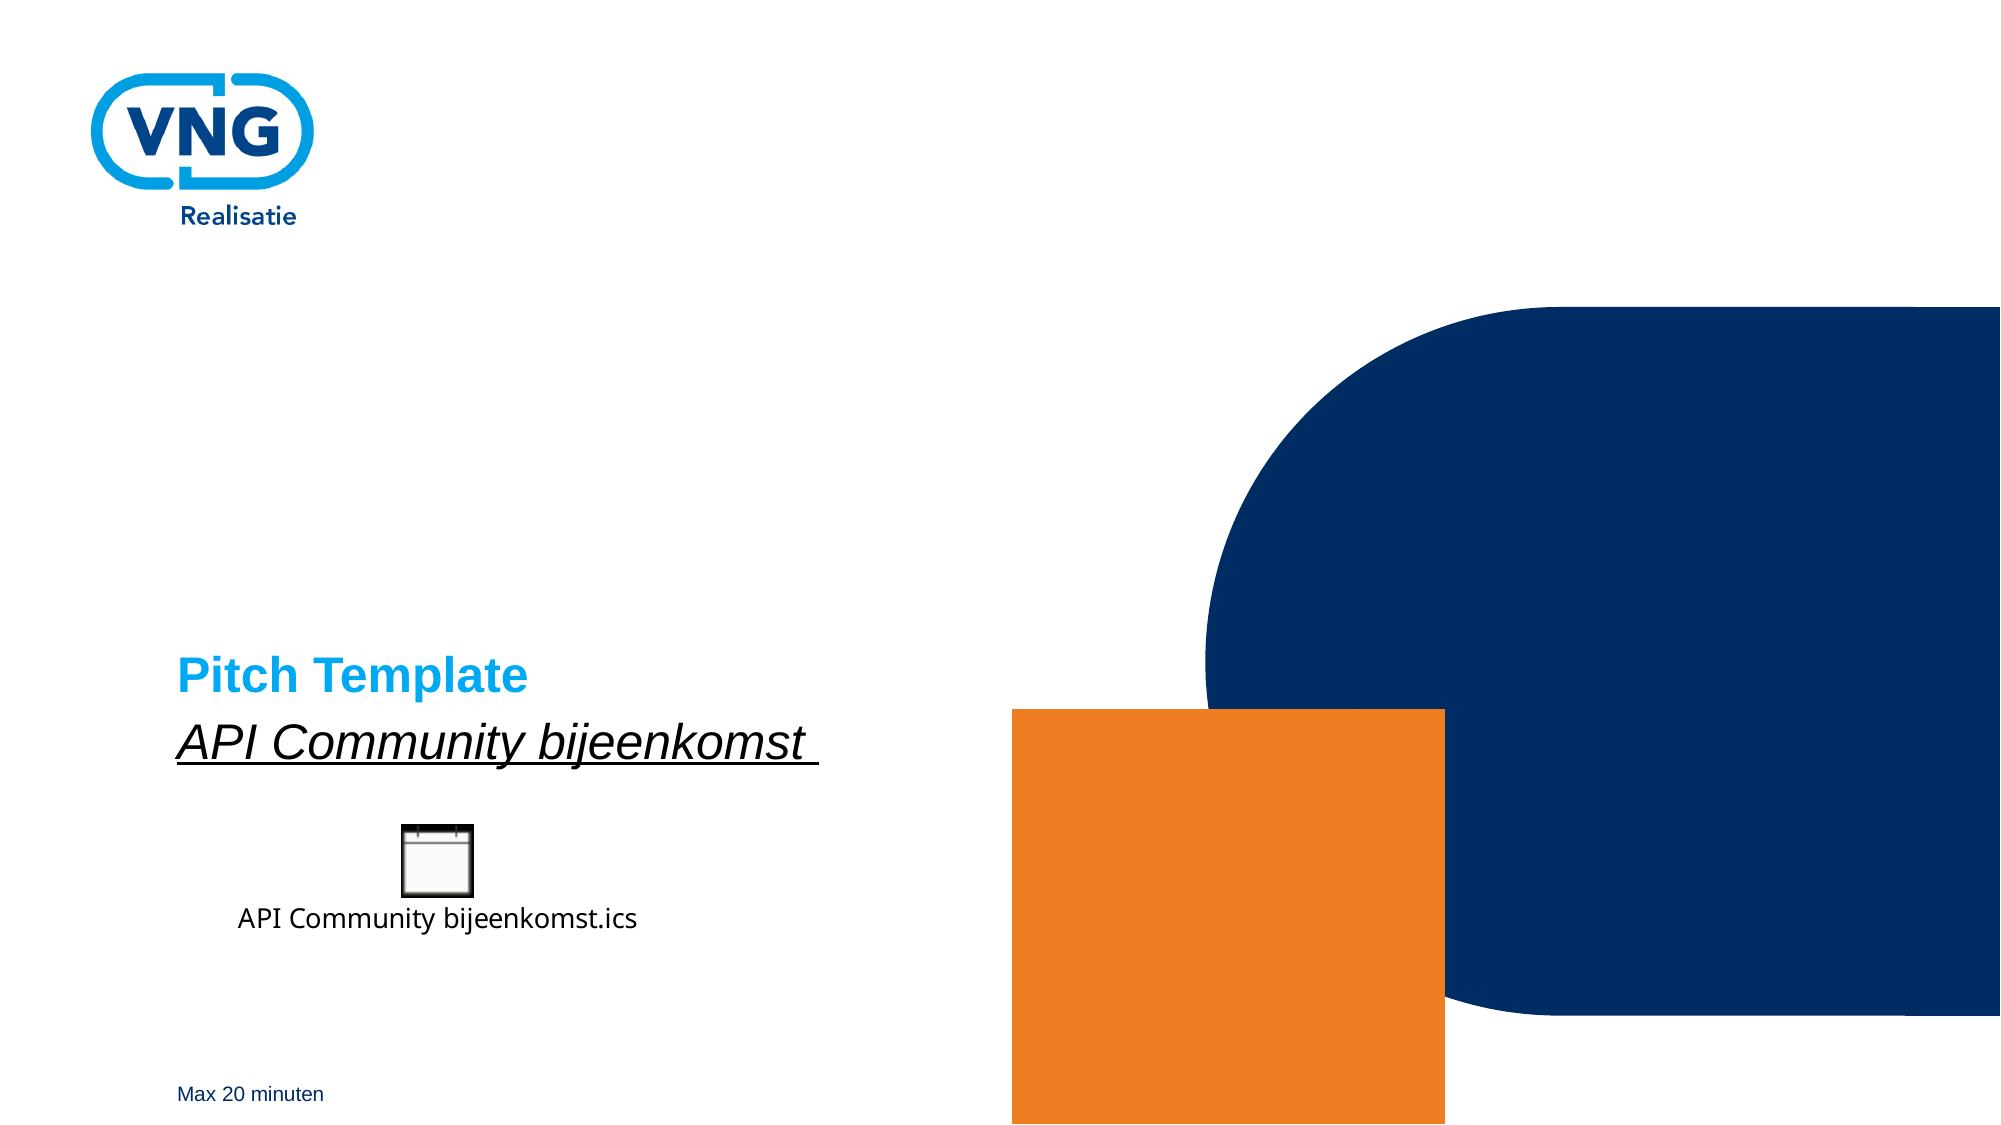

# Pitch Template
API Community bijeenkomst
Max 20 minuten